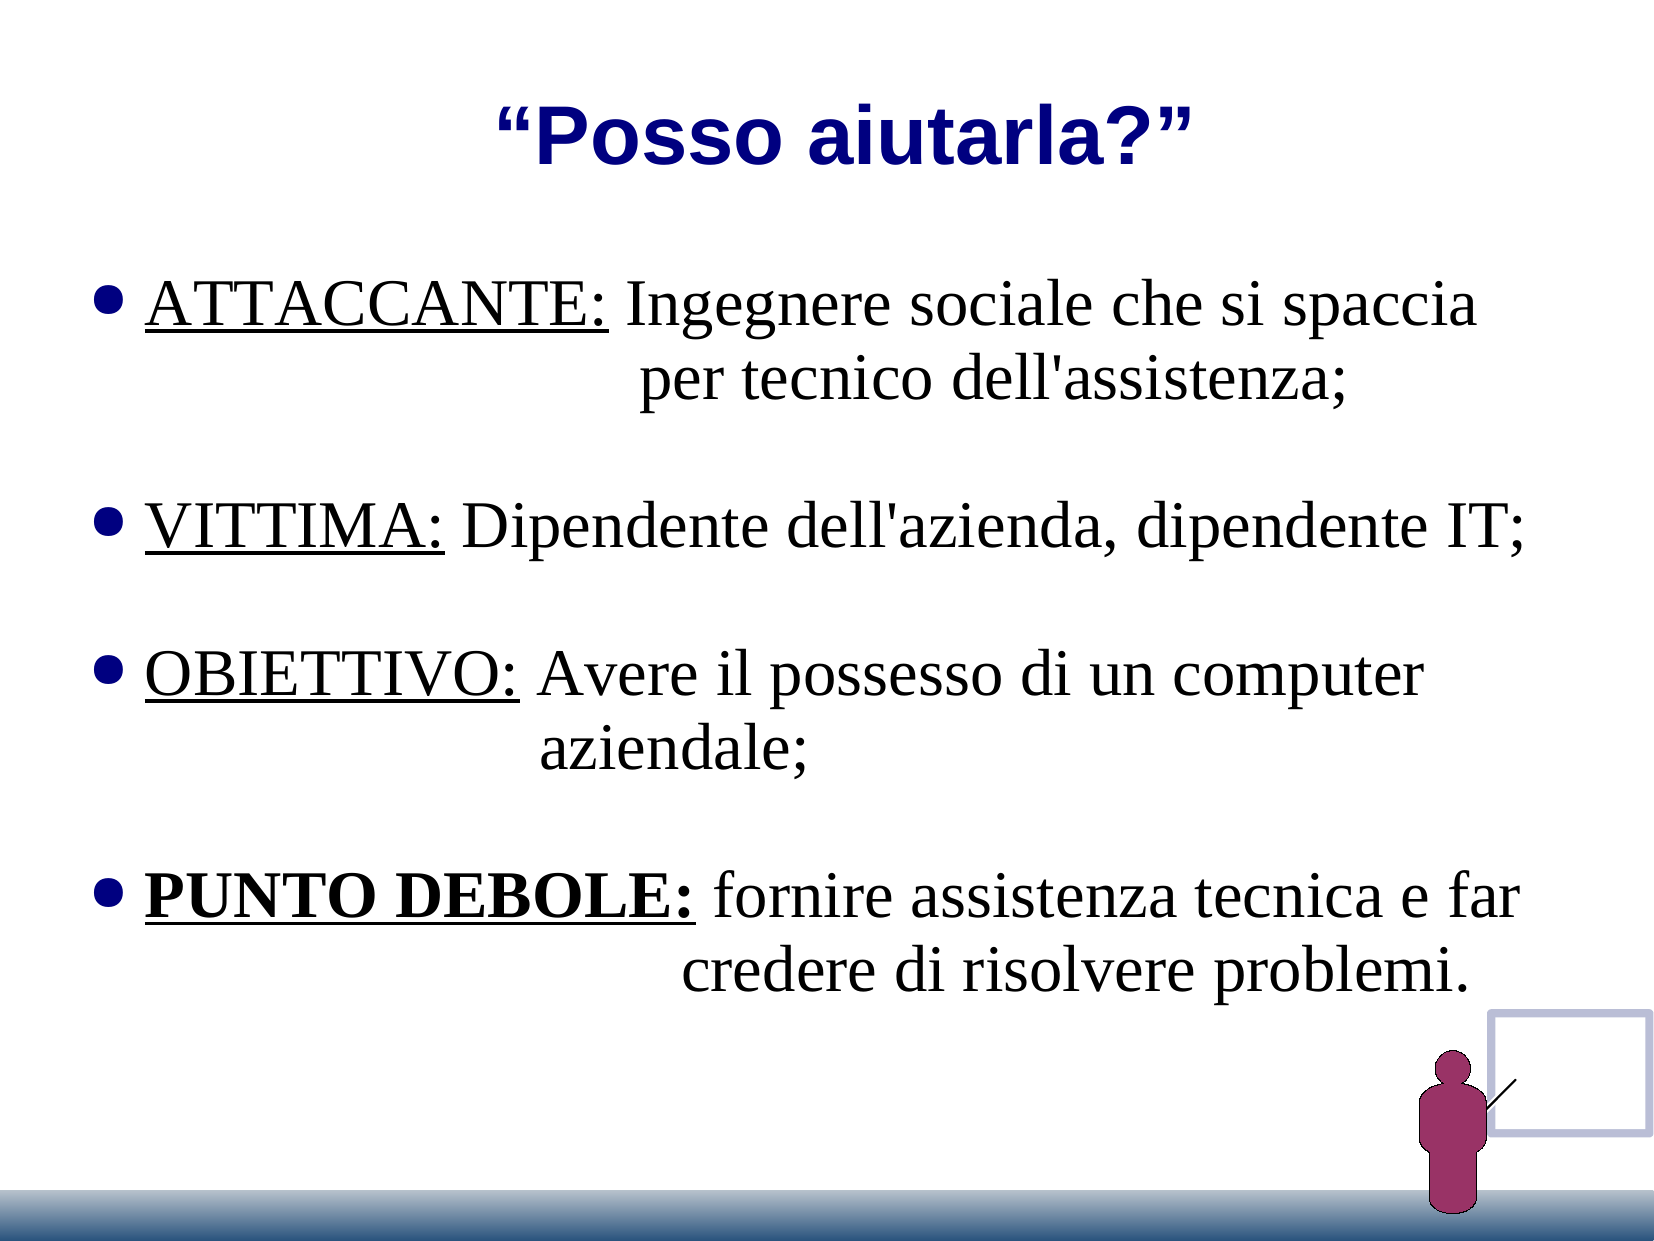

# “Posso aiutarla?”
 ATTACCANTE: Ingegnere sociale che si spaccia per tecnico dell'assistenza;
 VITTIMA: Dipendente dell'azienda, dipendente IT;
 OBIETTIVO: Avere il possesso di un computer aziendale;
 PUNTO DEBOLE: fornire assistenza tecnica e far
 credere di risolvere problemi.